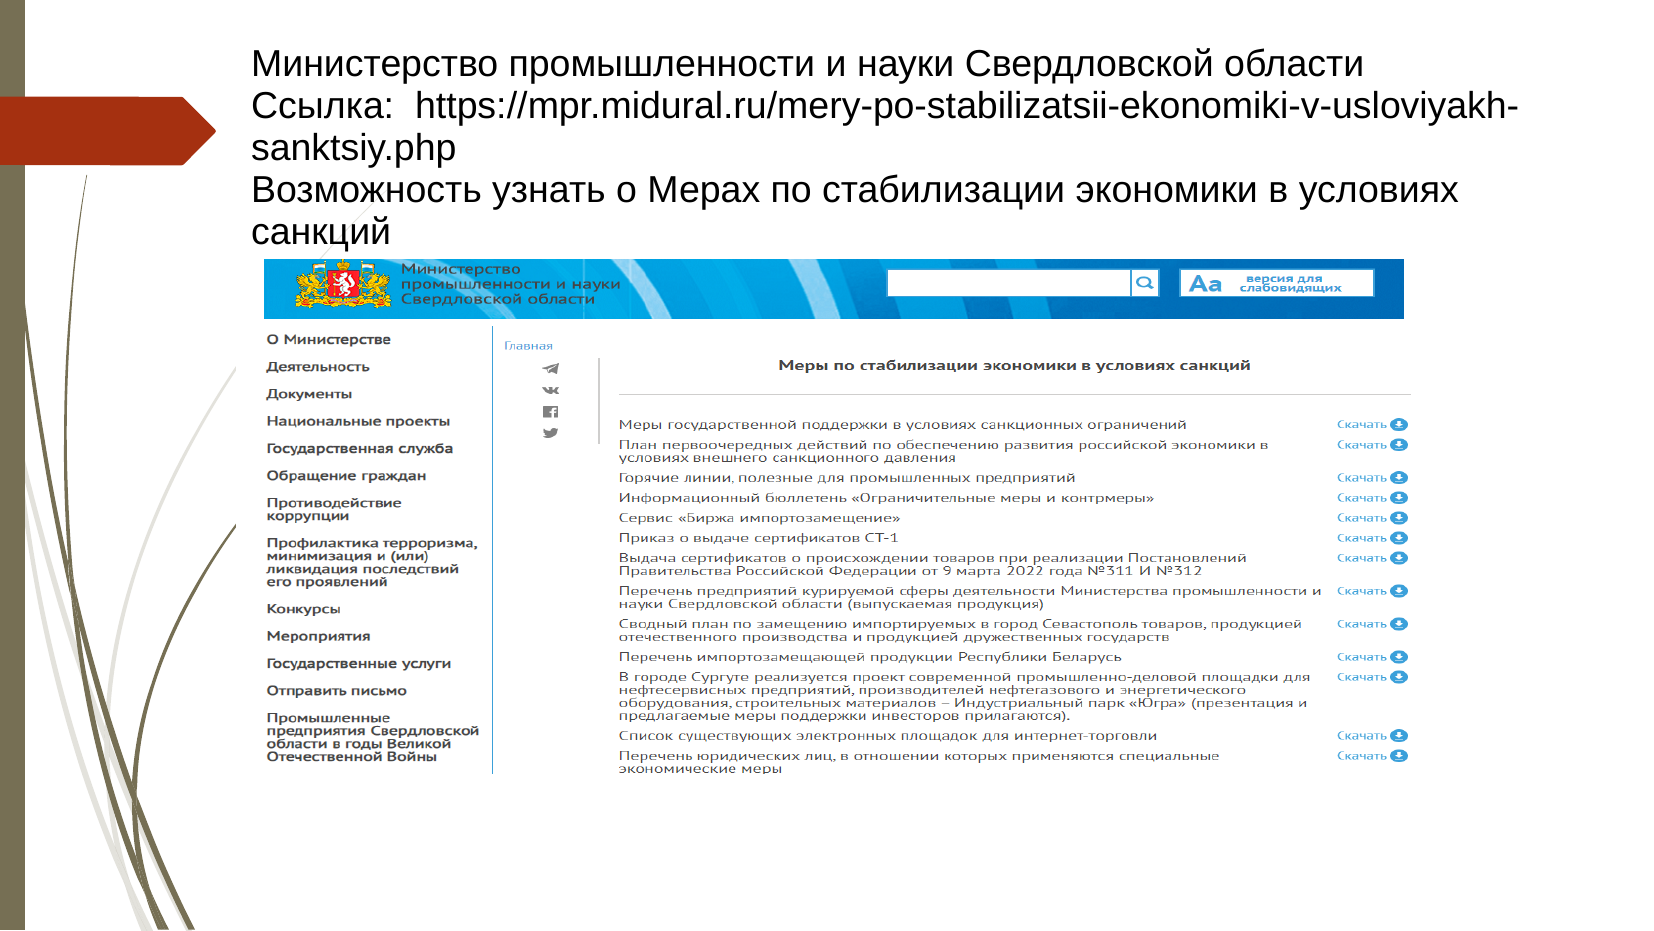

Министерство промышленности и науки Свердловской области
Ссылка: https://mpr.midural.ru/mery-po-stabilizatsii-ekonomiki-v-usloviyakh-sanktsiy.php
Возможность узнать о Мерах по стабилизации экономики в условиях санкций